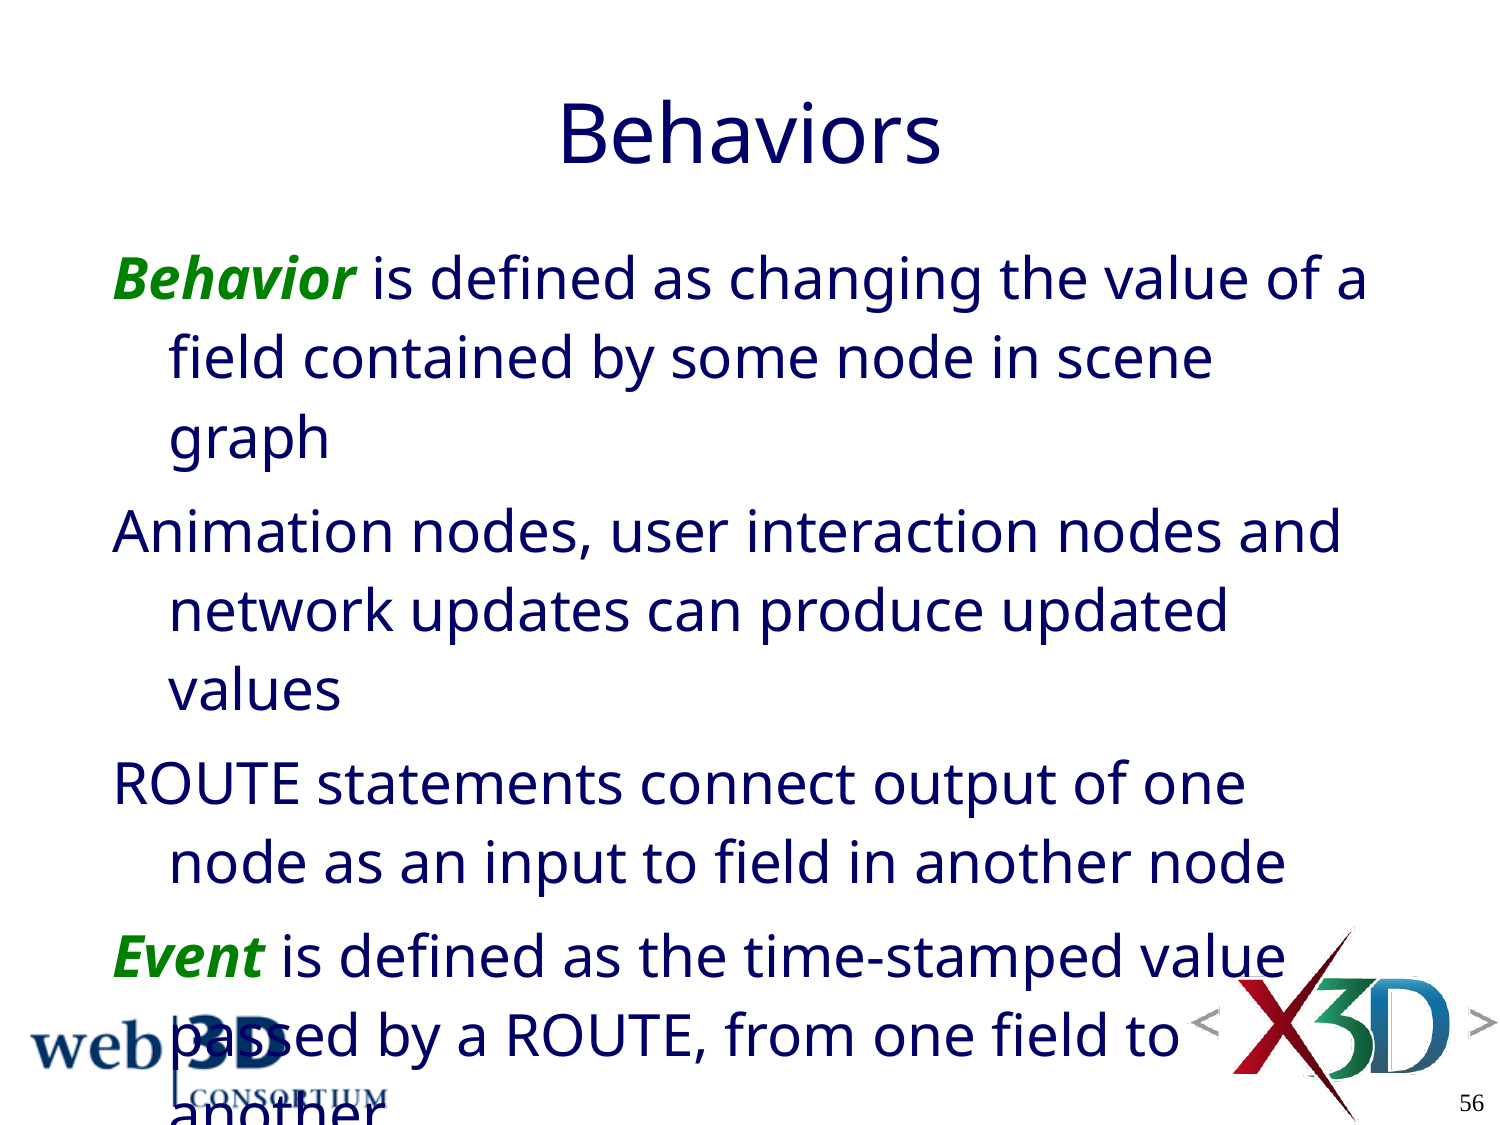

# Behaviors
Behavior is defined as changing the value of a field contained by some node in scene graph
Animation nodes, user interaction nodes and network updates can produce updated values
ROUTE statements connect output of one node as an input to field in another node
Event is defined as the time-stamped value passed by a ROUTE, from one field to another
Thus the values held by nodes in scene graph can change as time advances